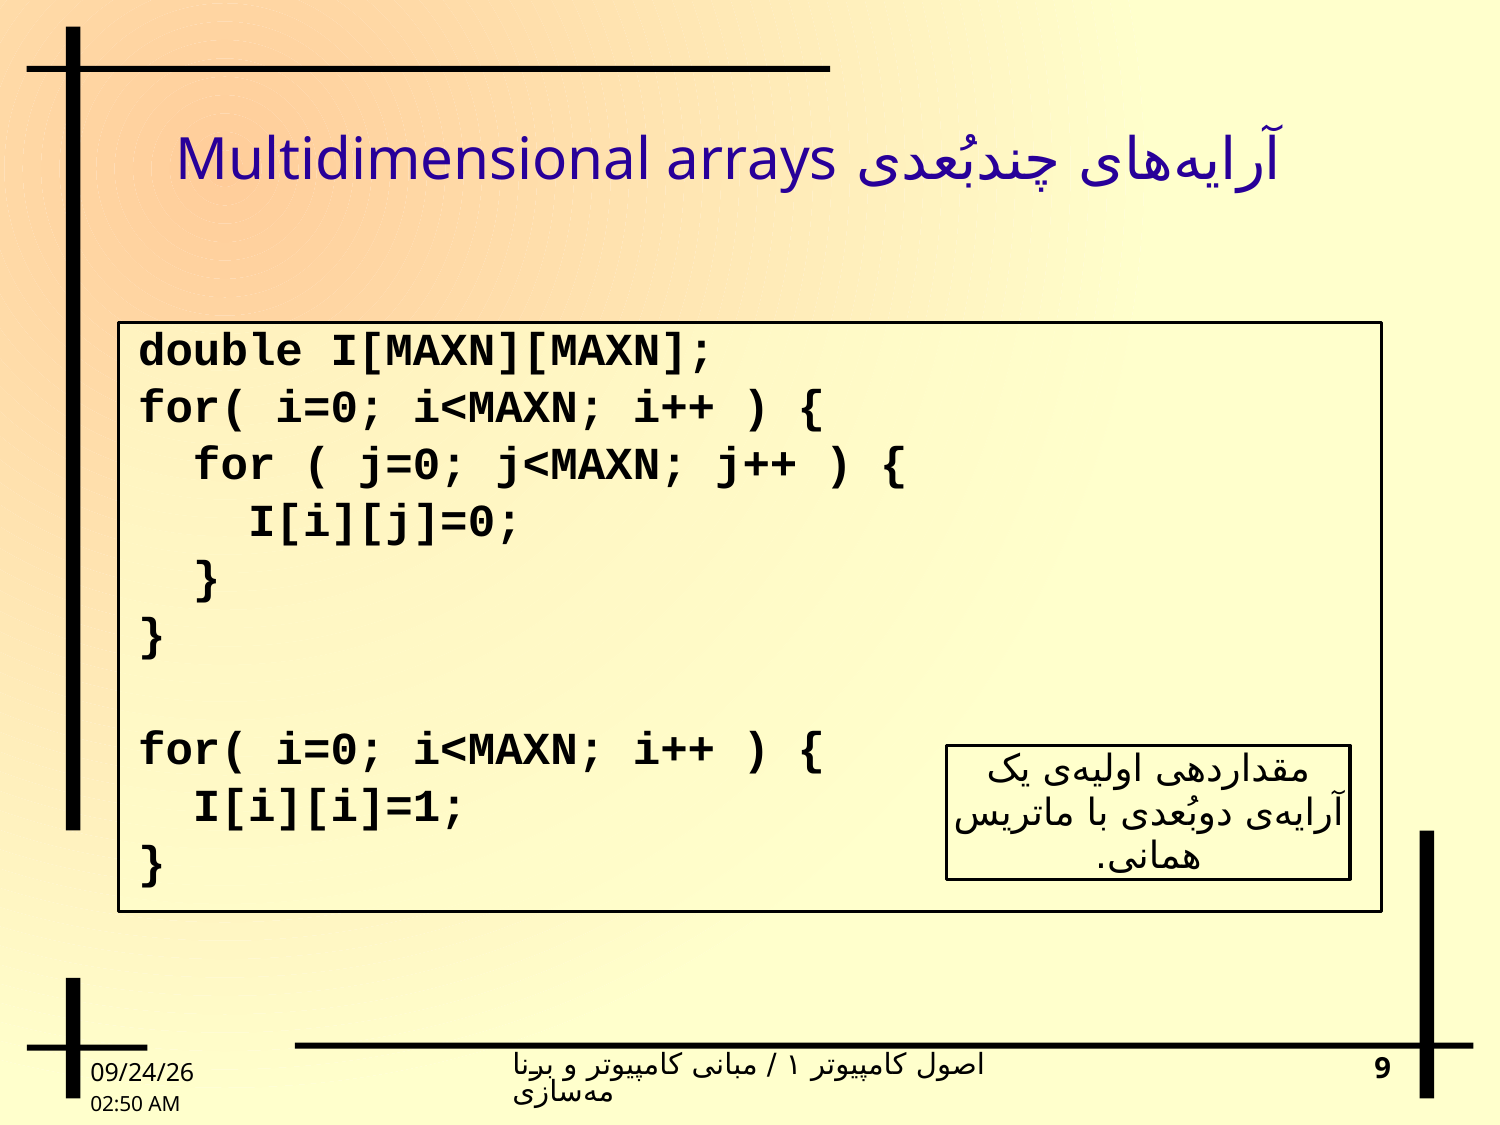

# آرایه‌های چندبُعدی Multidimensional arrays
double I[MAXN][MAXN];
for( i=0; i<MAXN; i++ ) {
 for ( j=0; j<MAXN; j++ ) {
 I[i][j]=0;
 }
}
for( i=0; i<MAXN; i++ ) {
 I[i][i]=1;
}
مقداردهی اولیه‌ی یک آرایه‌‌ی دوبُعدی با ماتریس همانی.
اصول کامپیوتر ۱ / مبانی کامپیوتر و برنامه‌سازی
9